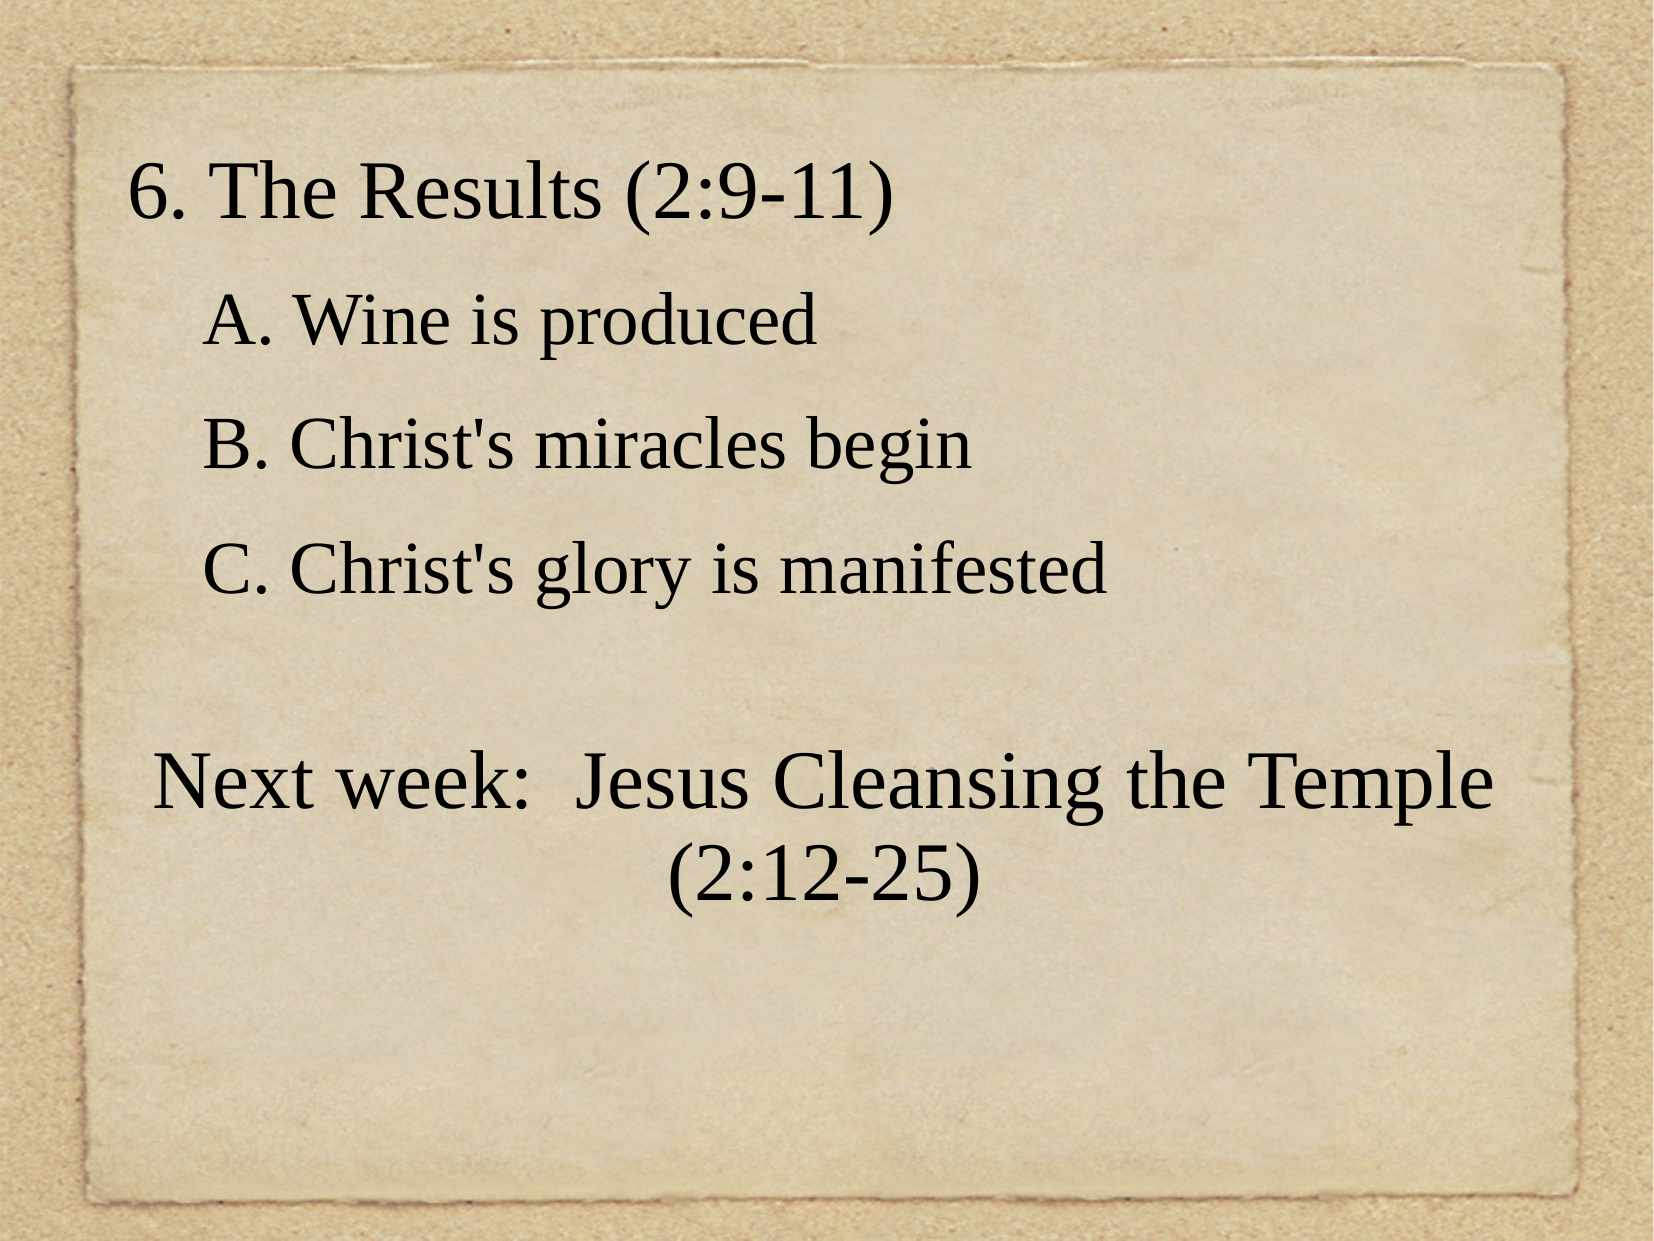

6. The Results (2:9-11)
	A. Wine is produced
	B. Christ's miracles begin
	C. Christ's glory is manifested
Next week: Jesus Cleansing the Temple
(2:12-25)